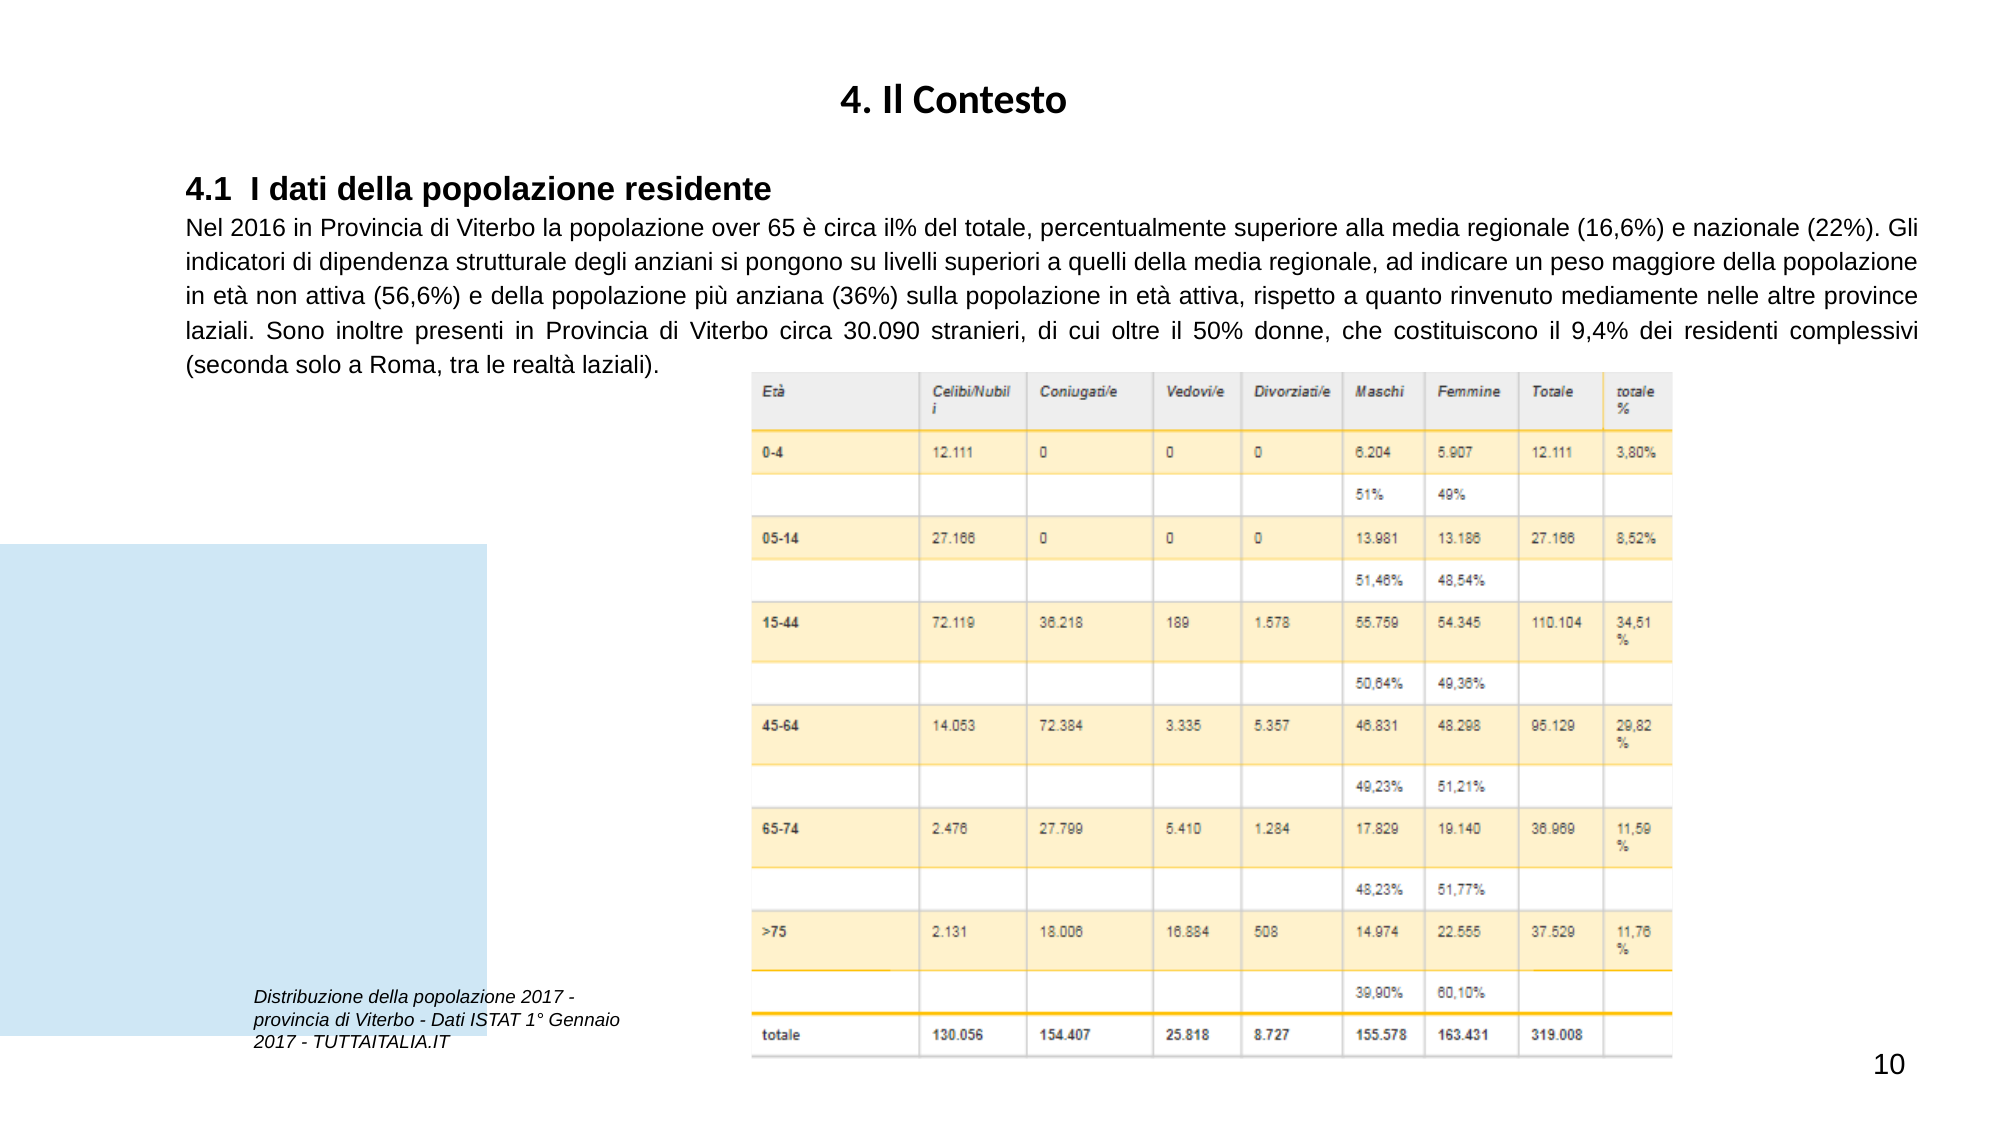

4. Il Contesto
4.1 I dati della popolazione residente
Nel 2016 in Provincia di Viterbo la popolazione over 65 è circa il% del totale, percentualmente superiore alla media regionale (16,6%) e nazionale (22%). Gli indicatori di dipendenza strutturale degli anziani si pongono su livelli superiori a quelli della media regionale, ad indicare un peso maggiore della popolazione in età non attiva (56,6%) e della popolazione più anziana (36%) sulla popolazione in età attiva, rispetto a quanto rinvenuto mediamente nelle altre province laziali. Sono inoltre presenti in Provincia di Viterbo circa 30.090 stranieri, di cui oltre il 50% donne, che costituiscono il 9,4% dei residenti complessivi (seconda solo a Roma, tra le realtà laziali).
| |
| --- |
Distribuzione della popolazione 2017 - provincia di Viterbo - Dati ISTAT 1° Gennaio 2017 - TUTTAITALIA.IT